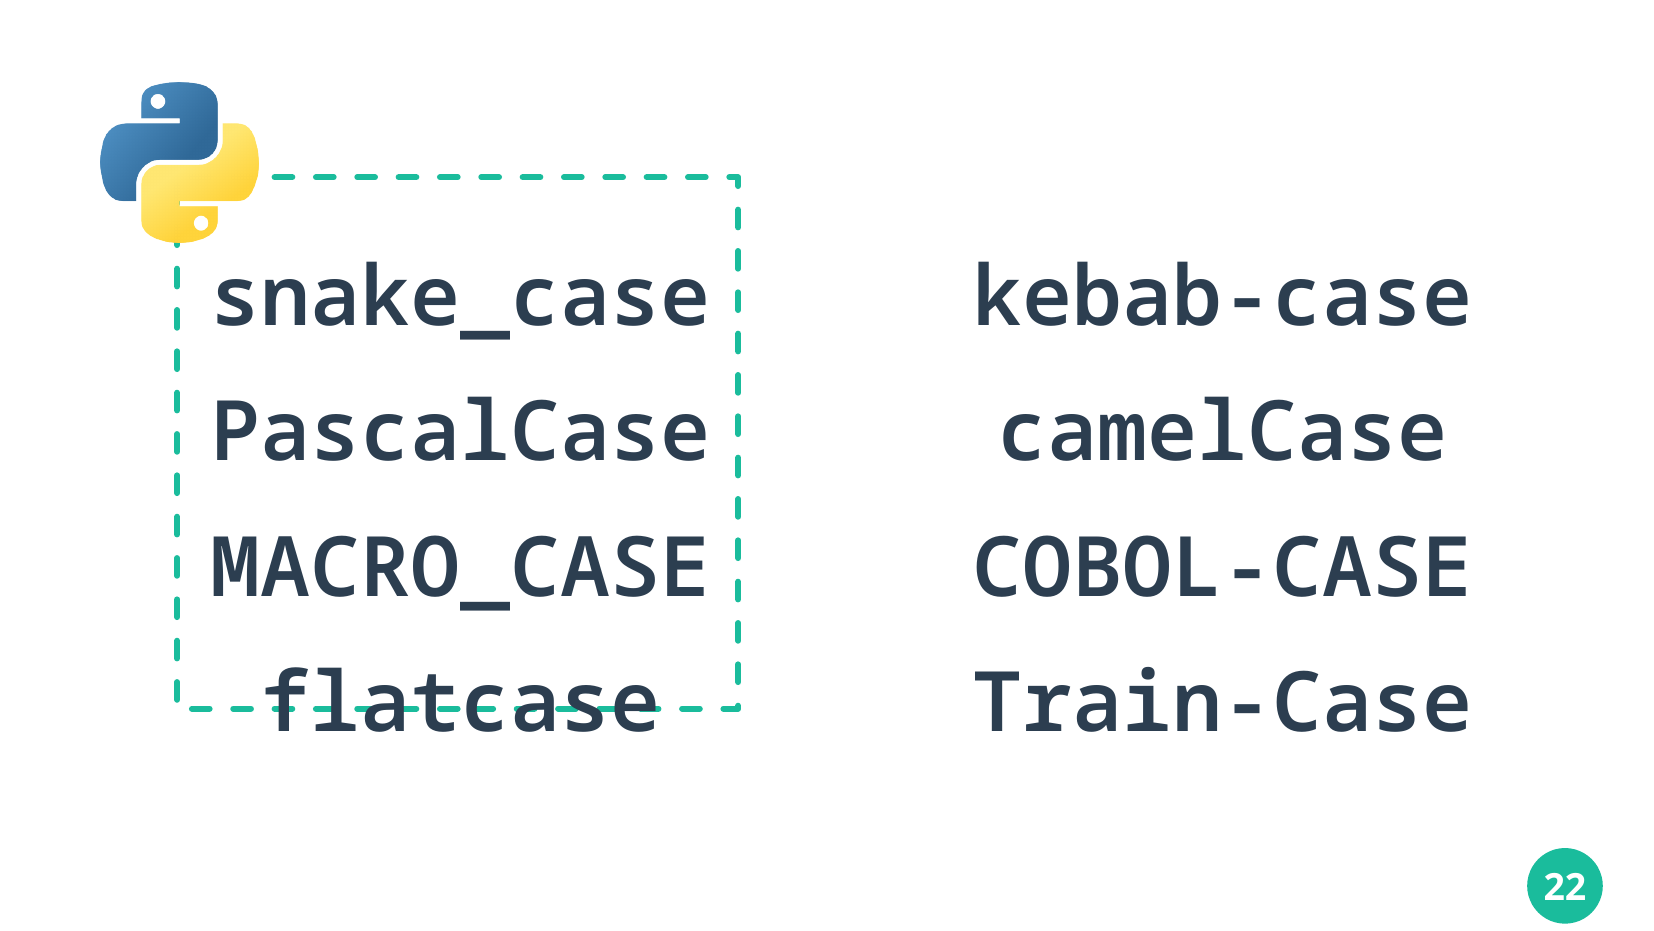

# snake_case
PascalCase
MACRO_CASE
flatcase
kebab-case
camelCase
COBOL-CASE
Train-Case